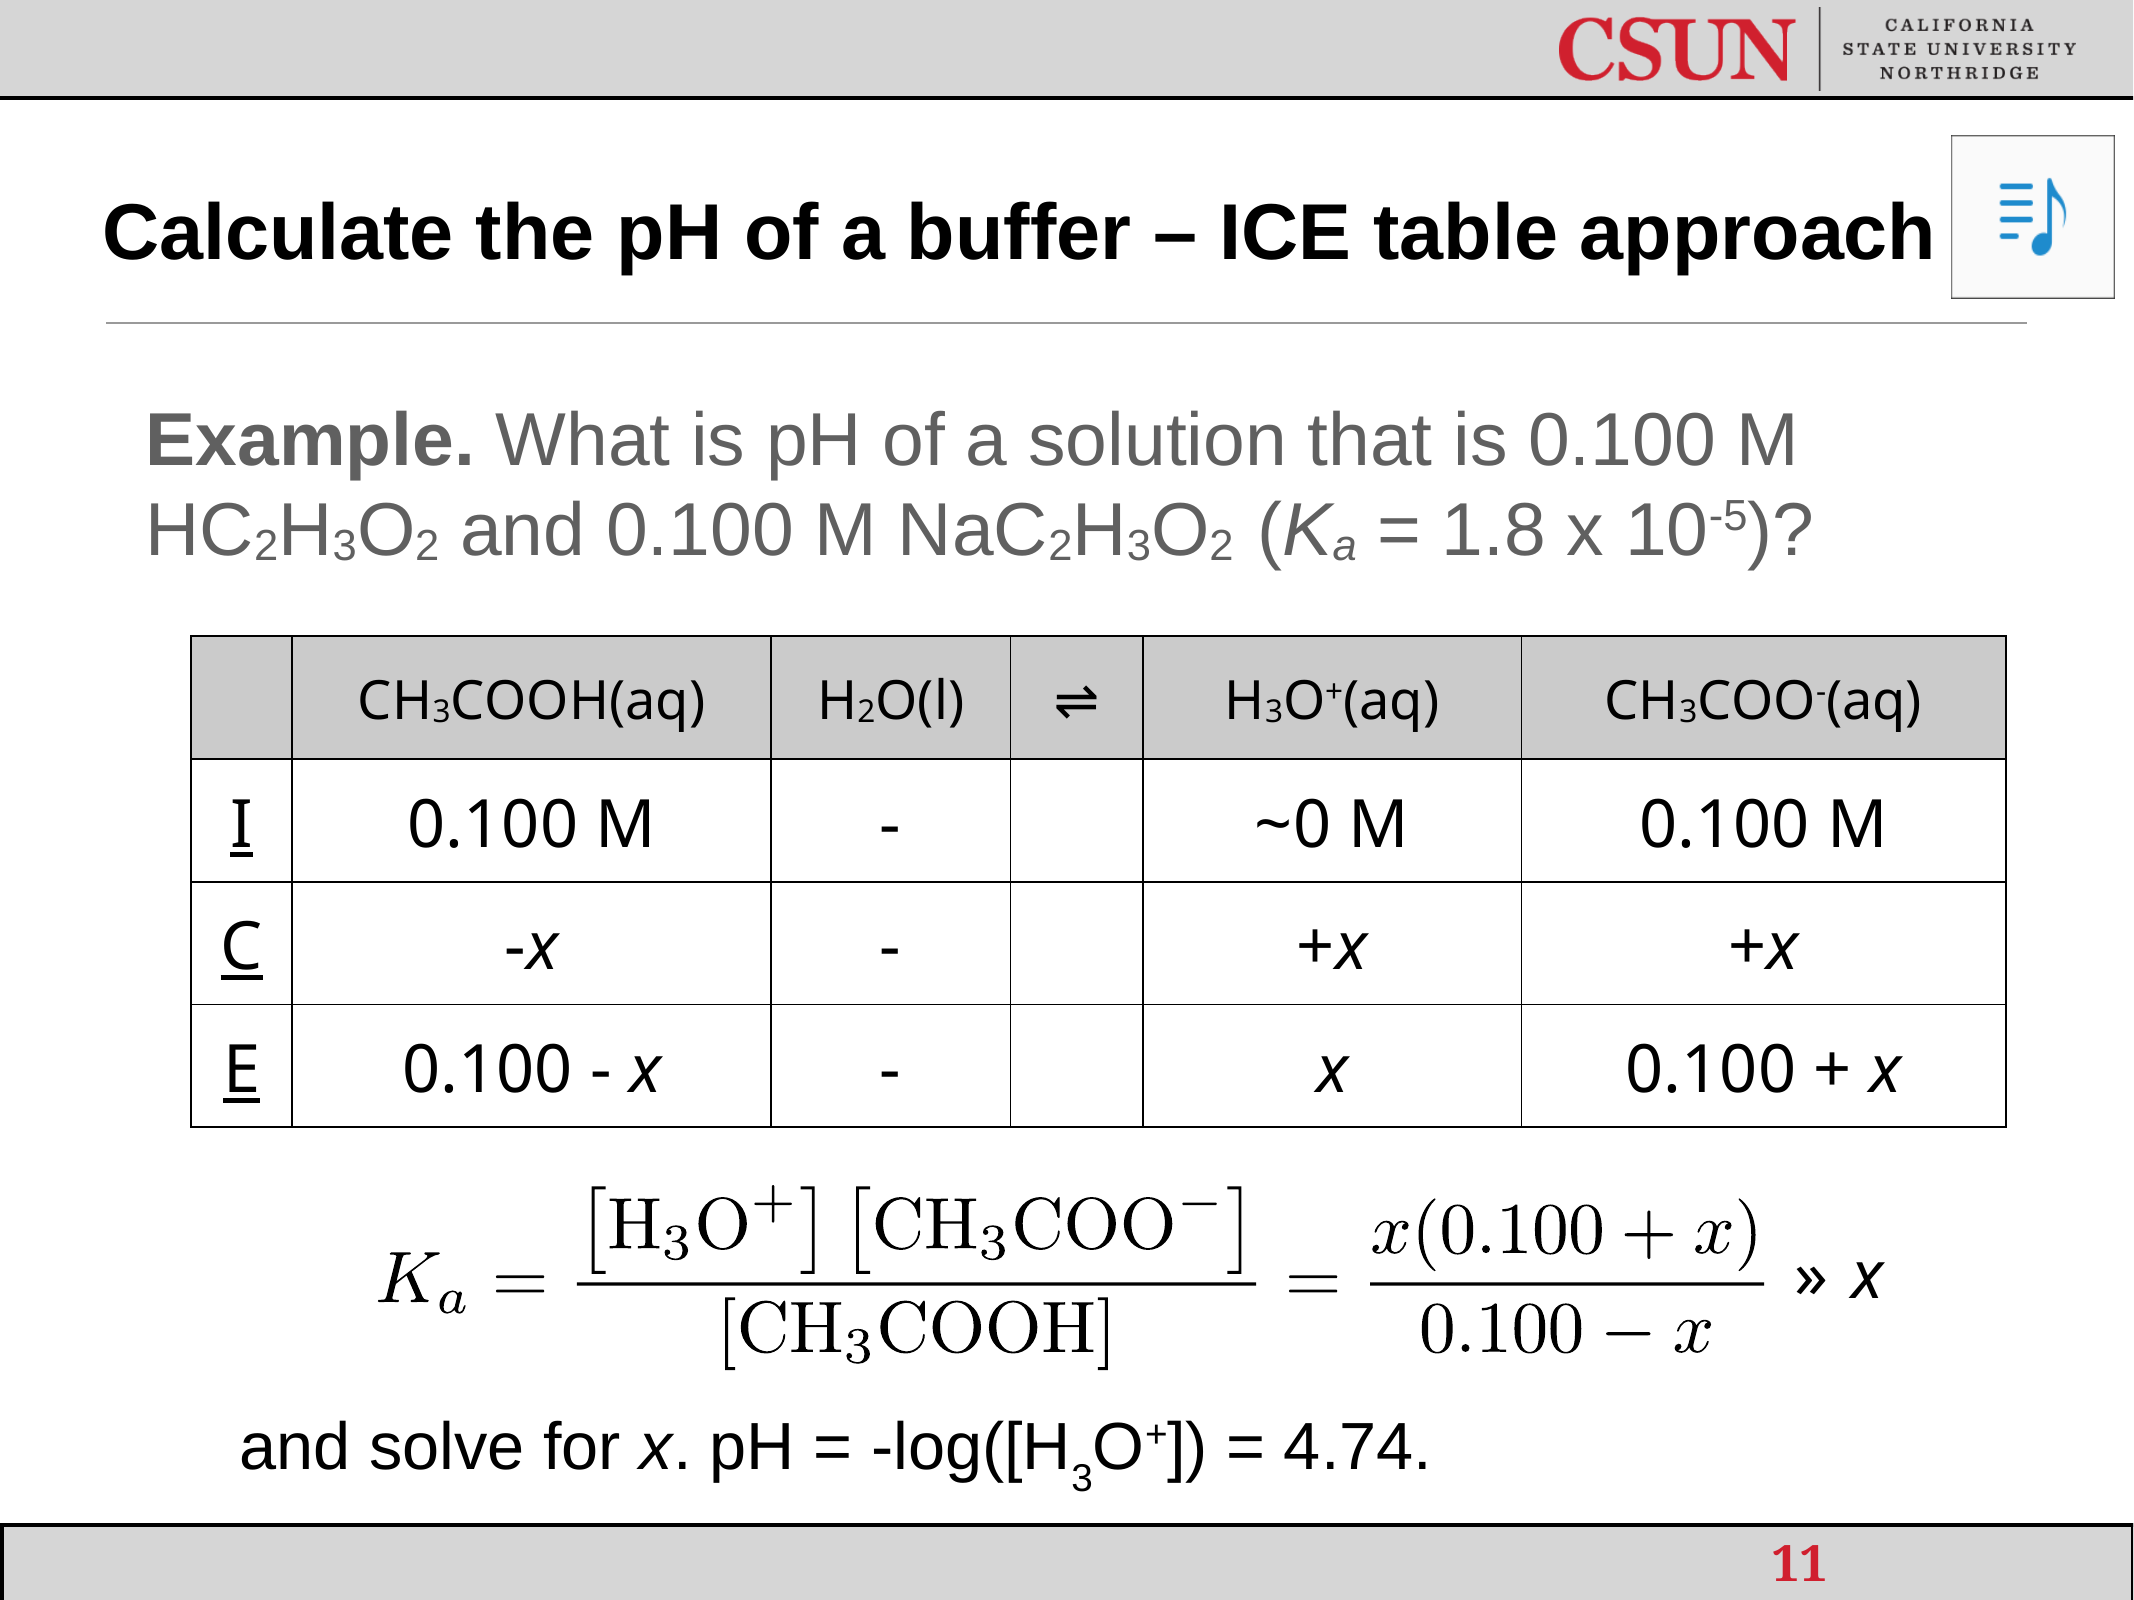

# Calculate the pH of a buffer – ICE table approach
Example. What is pH of a solution that is 0.100 M HC2H3O2 and 0.100 M NaC2H3O2 (Ka = 1.8 x 10-5)?
| | CH3COOH(aq) | H2O(l) | ⇌ | H3O+(aq) | CH3COO-(aq) |
| --- | --- | --- | --- | --- | --- |
| I | 0.100 M | - | | ~0 M | 0.100 M |
| C | -x | - | | +x | +x |
| E | 0.100 - x | - | | x | 0.100 + x |
» x
and solve for x. pH = -log([H3O+]) = 4.74.
11